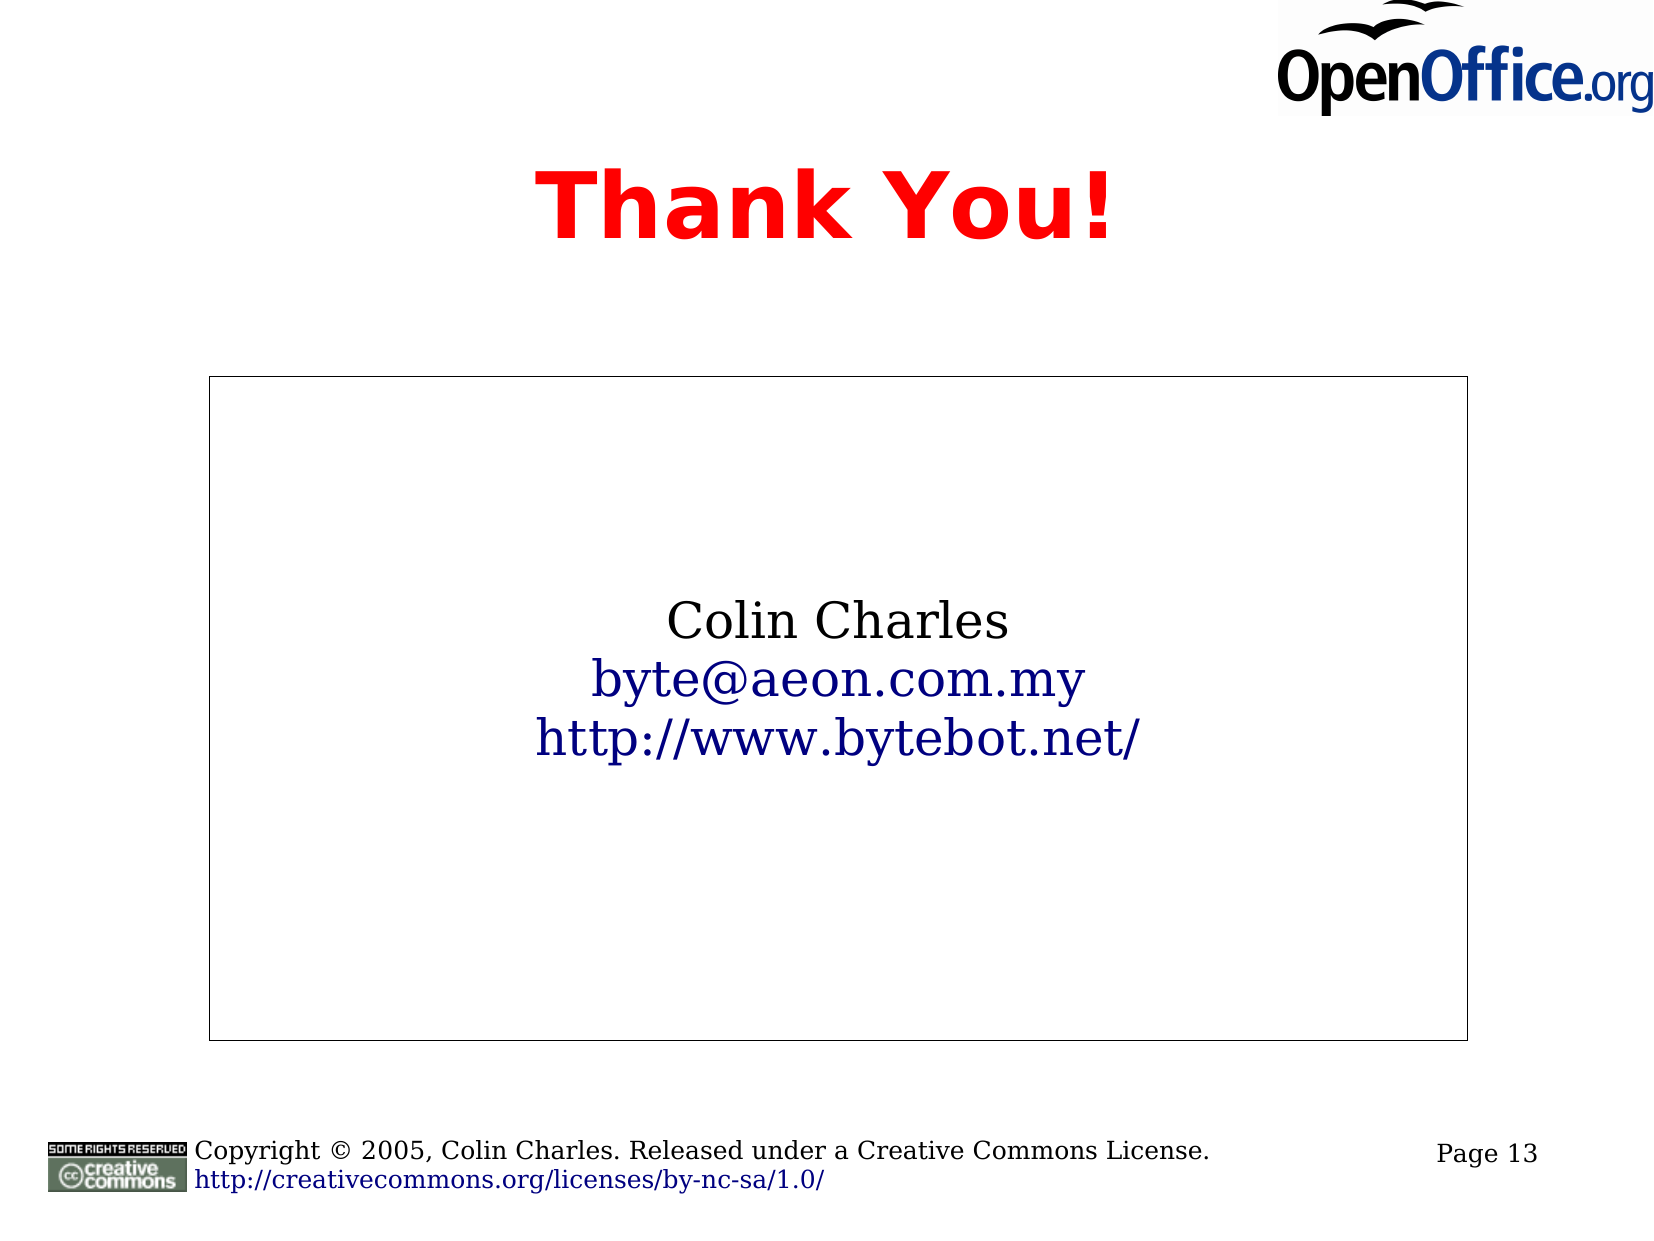

# Thank You!
Colin Charles
byte@aeon.com.my
http://www.bytebot.net/